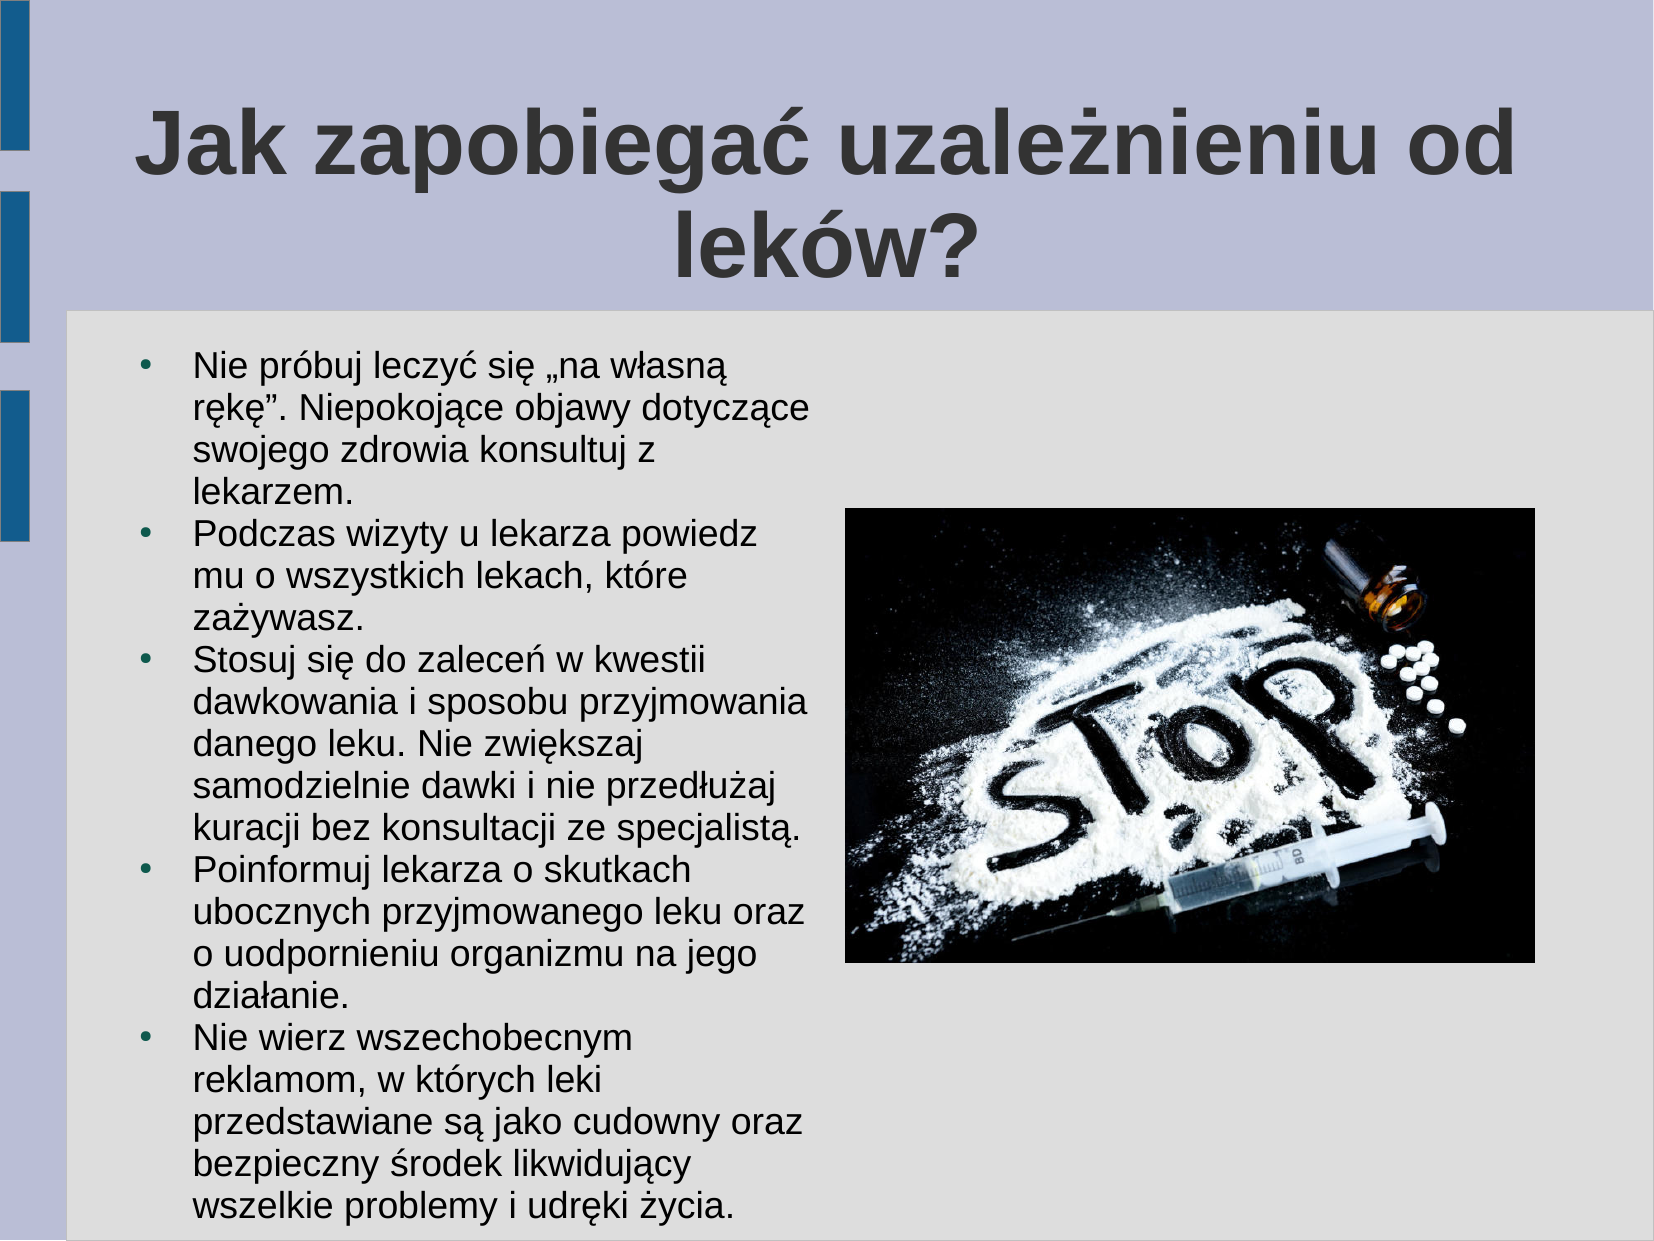

# Jak zapobiegać uzależnieniu od leków?
Nie próbuj leczyć się „na własną rękę”. Niepokojące objawy dotyczące swojego zdrowia konsultuj z lekarzem.
Podczas wizyty u lekarza powiedz mu o wszystkich lekach, które zażywasz.
Stosuj się do zaleceń w kwestii dawkowania i sposobu przyjmowania danego leku. Nie zwiększaj samodzielnie dawki i nie przedłużaj kuracji bez konsultacji ze specjalistą.
Poinformuj lekarza o skutkach ubocznych przyjmowanego leku oraz o uodpornieniu organizmu na jego działanie.
Nie wierz wszechobecnym reklamom, w których leki przedstawiane są jako cudowny oraz bezpieczny środek likwidujący wszelkie problemy i udręki życia.